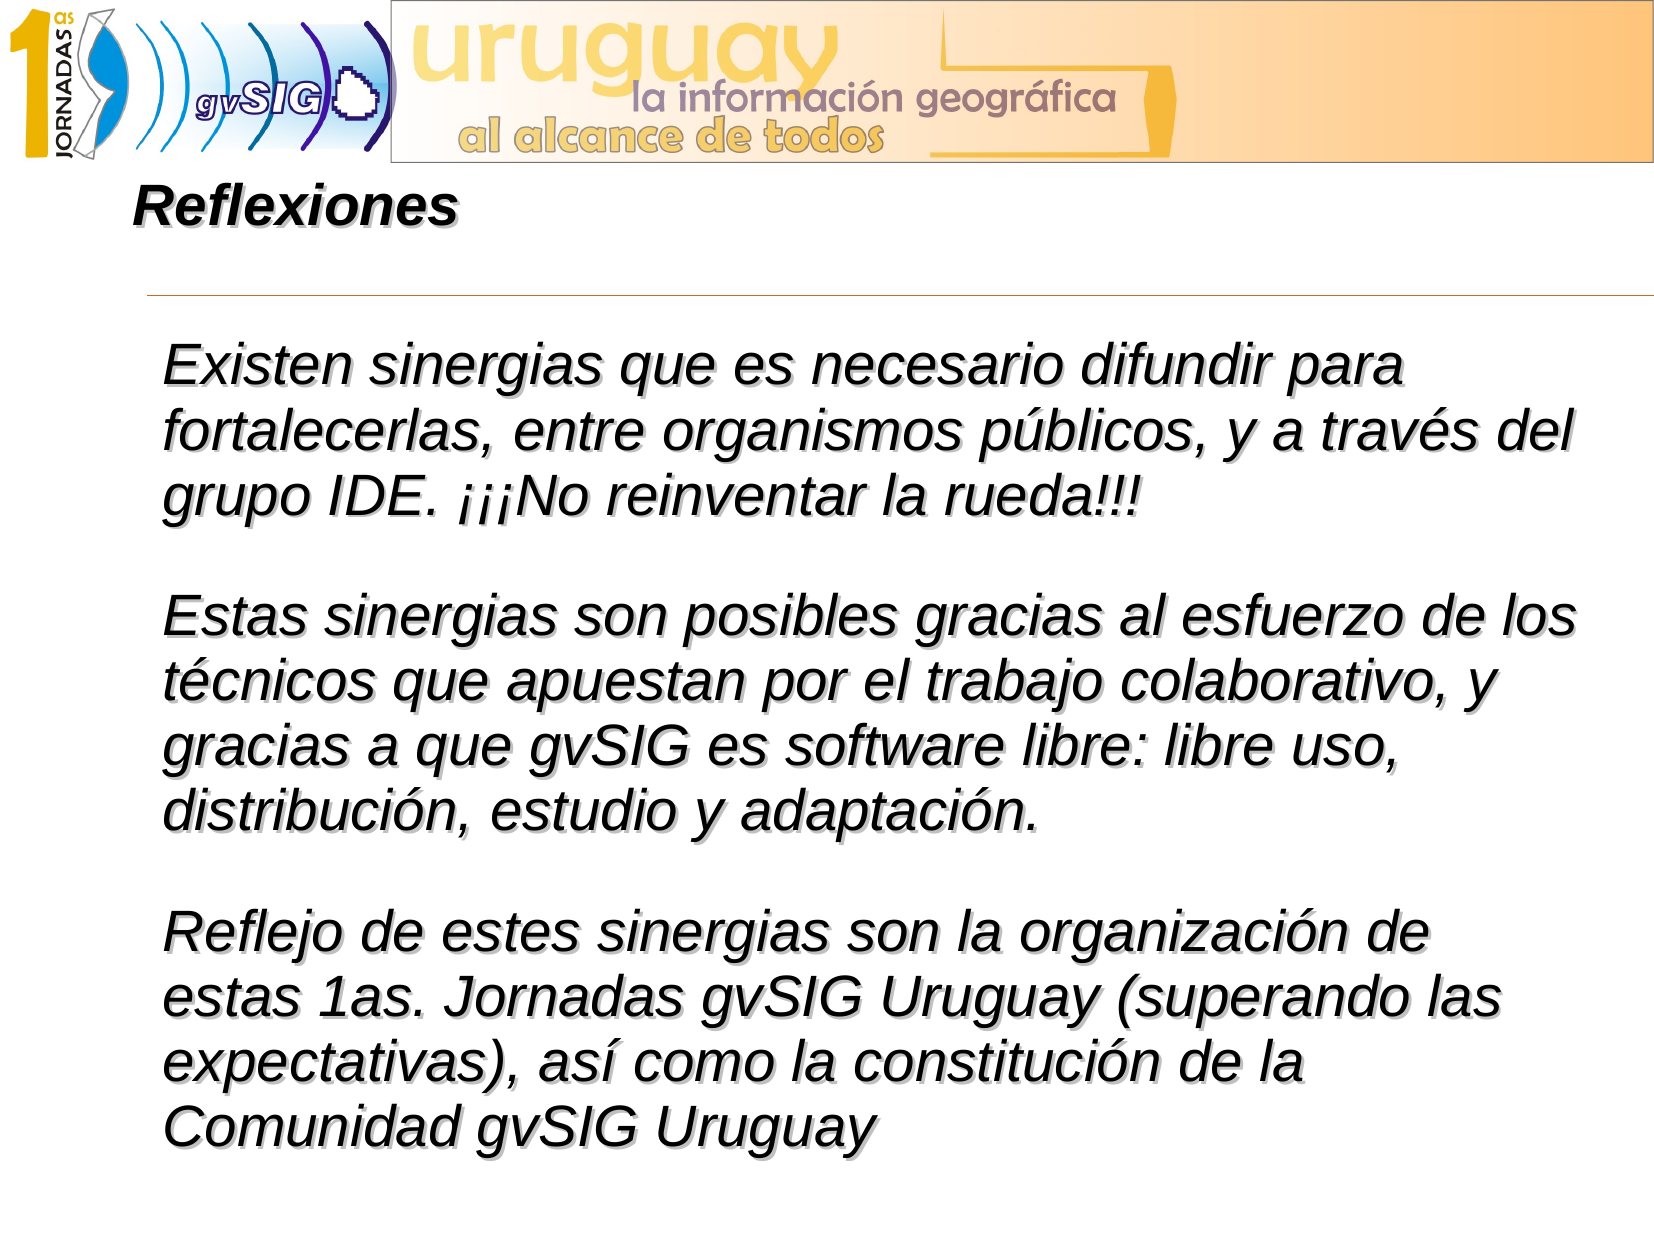

Reflexiones
Existen sinergias que es necesario difundir para fortalecerlas, entre organismos públicos, y a través del grupo IDE. ¡¡¡No reinventar la rueda!!!
Estas sinergias son posibles gracias al esfuerzo de los técnicos que apuestan por el trabajo colaborativo, y gracias a que gvSIG es software libre: libre uso, distribución, estudio y adaptación.
Reflejo de estes sinergias son la organización de estas 1as. Jornadas gvSIG Uruguay (superando las expectativas), así como la constitución de la Comunidad gvSIG Uruguay